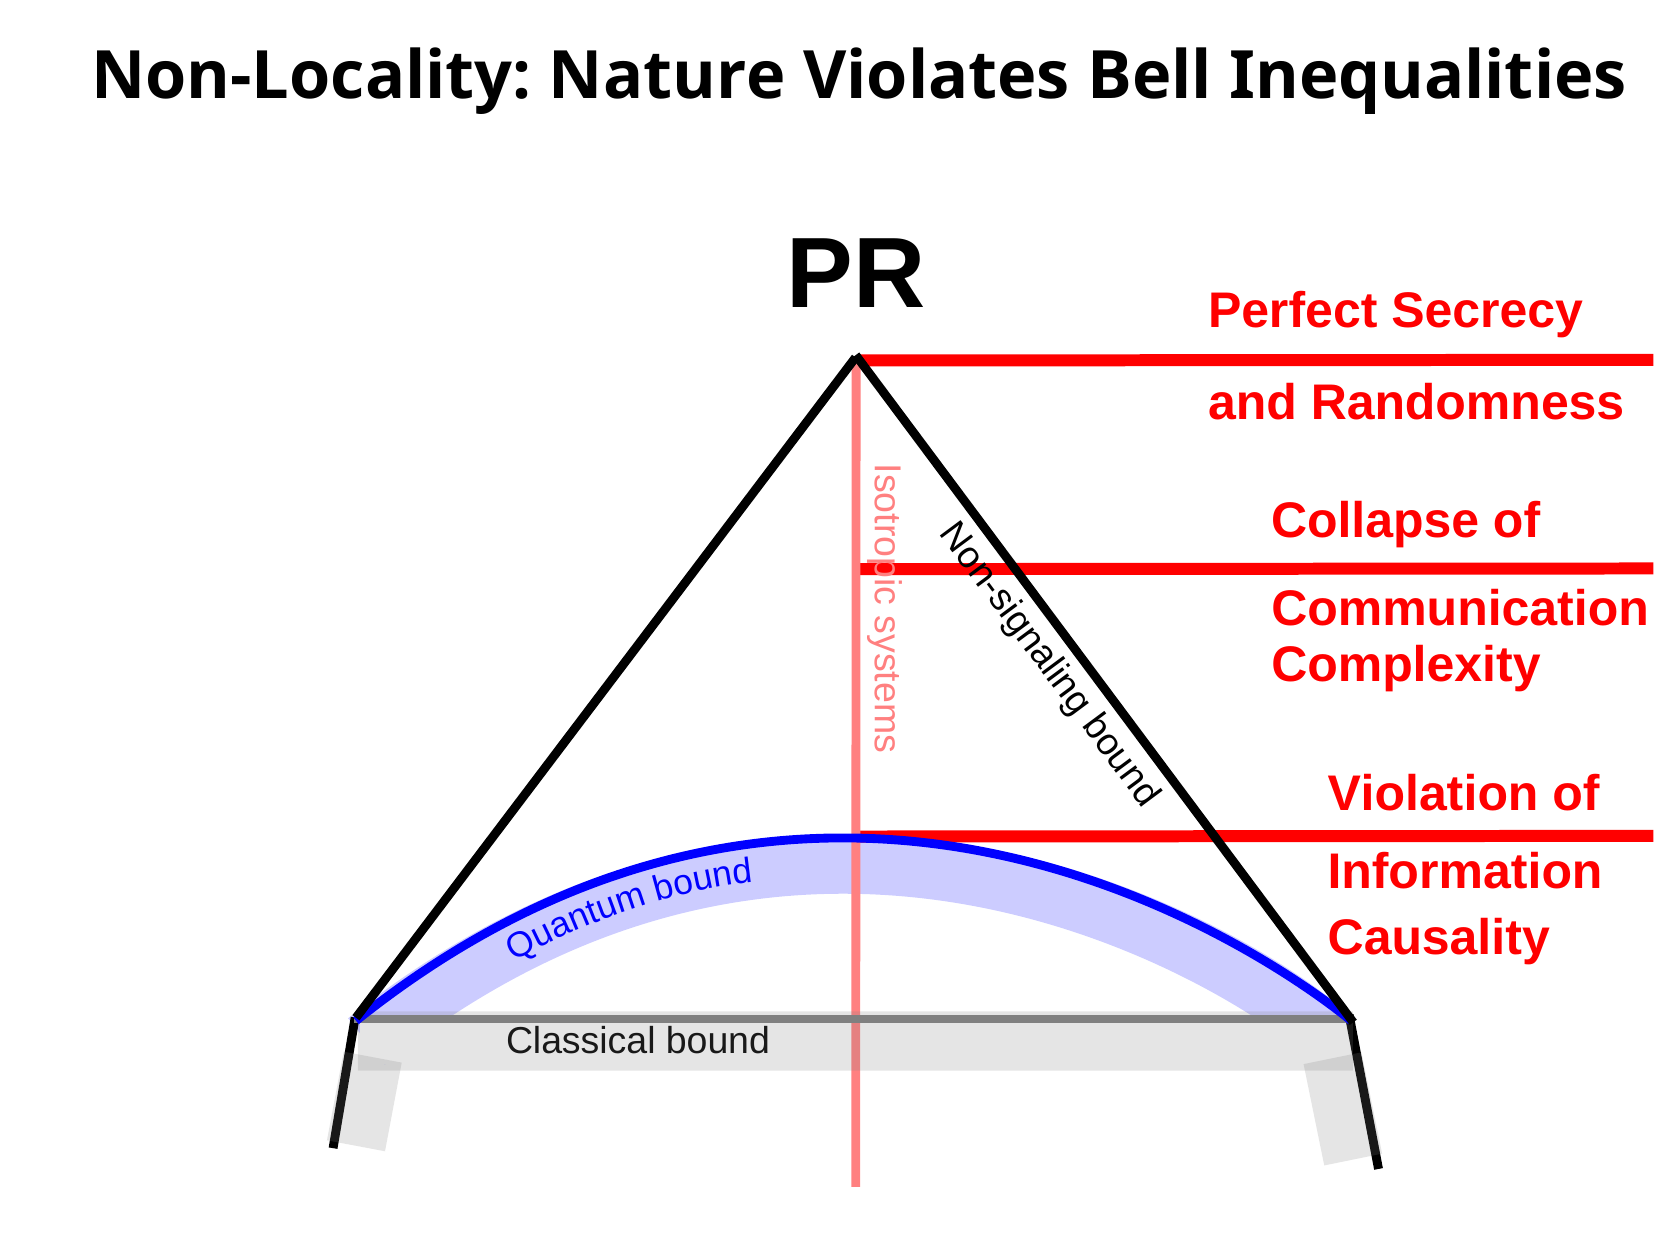

Non-Locality: Nature Violates Bell Inequalities
PR
Perfect Secrecy
and Randomness
Collapse of
Communication
Complexity
Isotropic systems
Non-signaling bound
Violation of
Information
Causality
Quantum bound
Classical bound